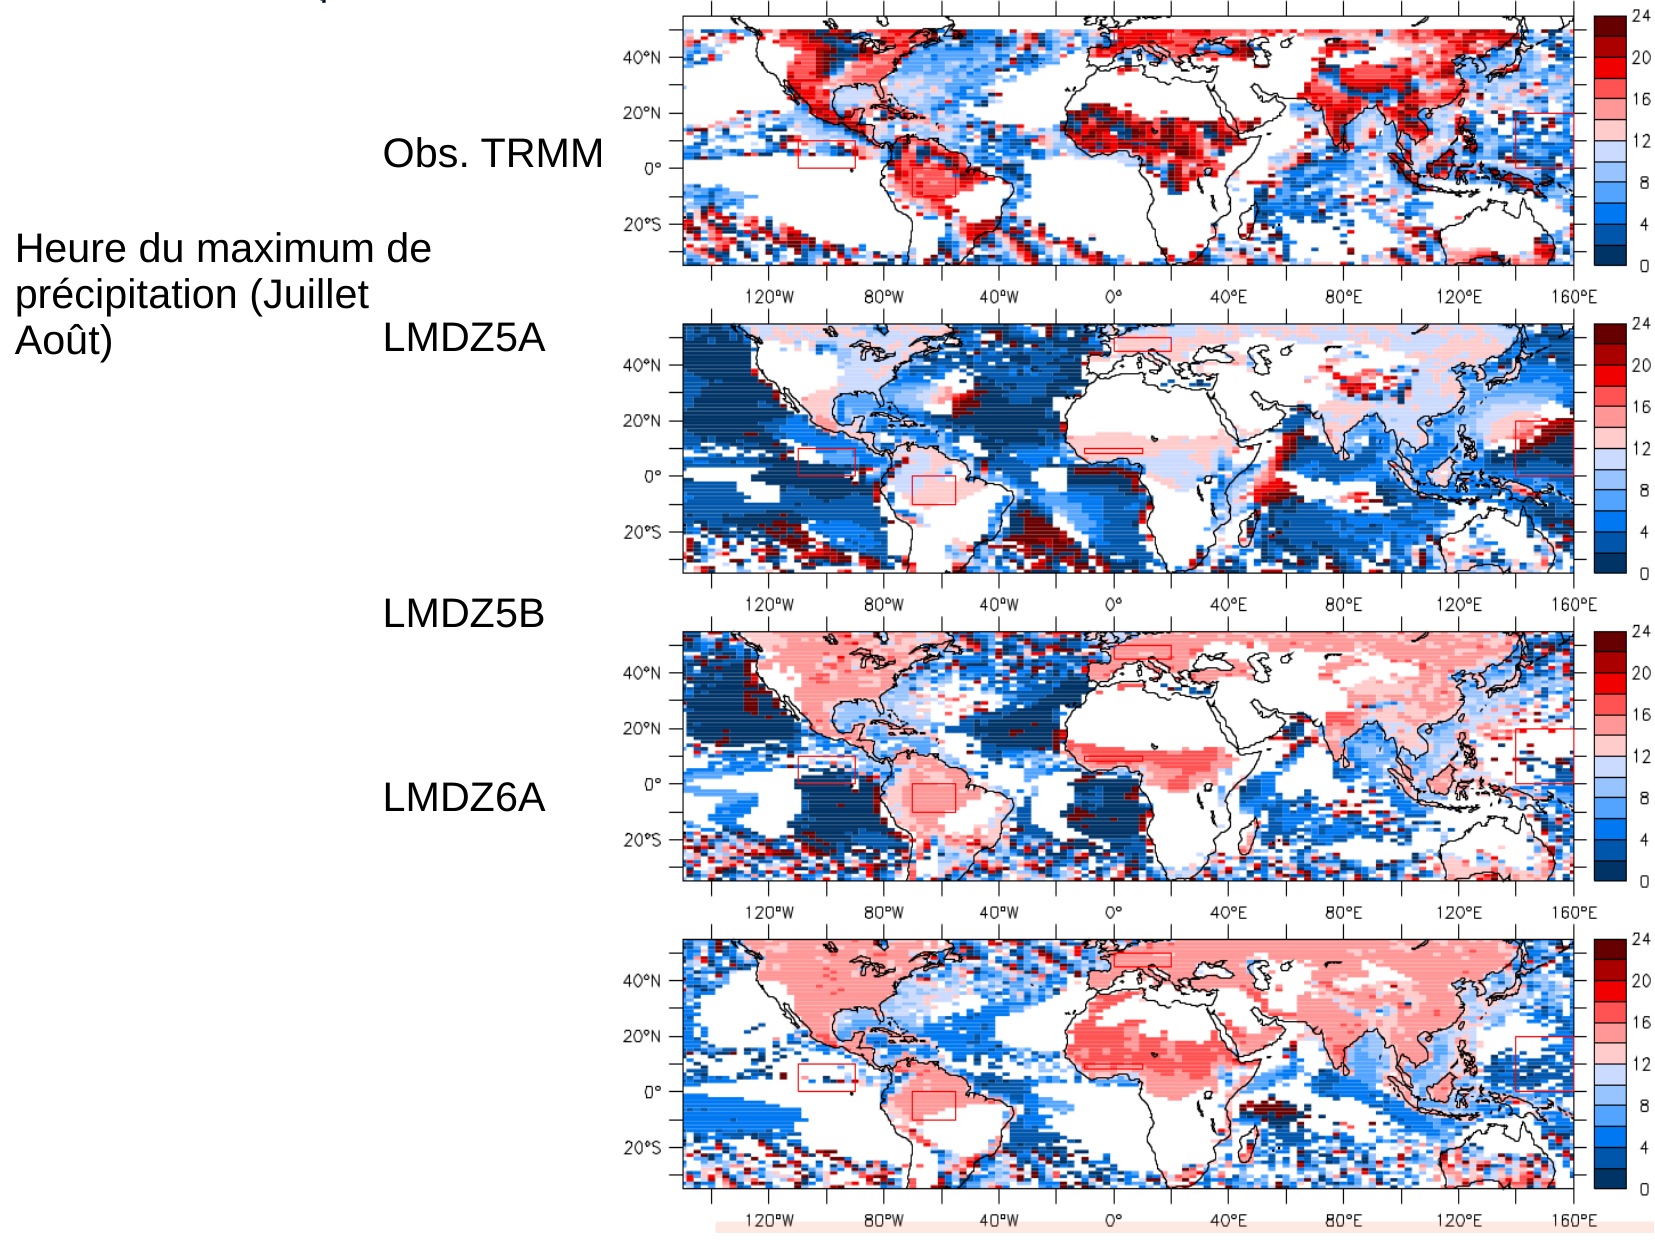

3. La convection profonde
Obs. TRMM
LMDZ5A
LMDZ5B
LMDZ6A
Heure du maximum de précipitation (Juillet Août)